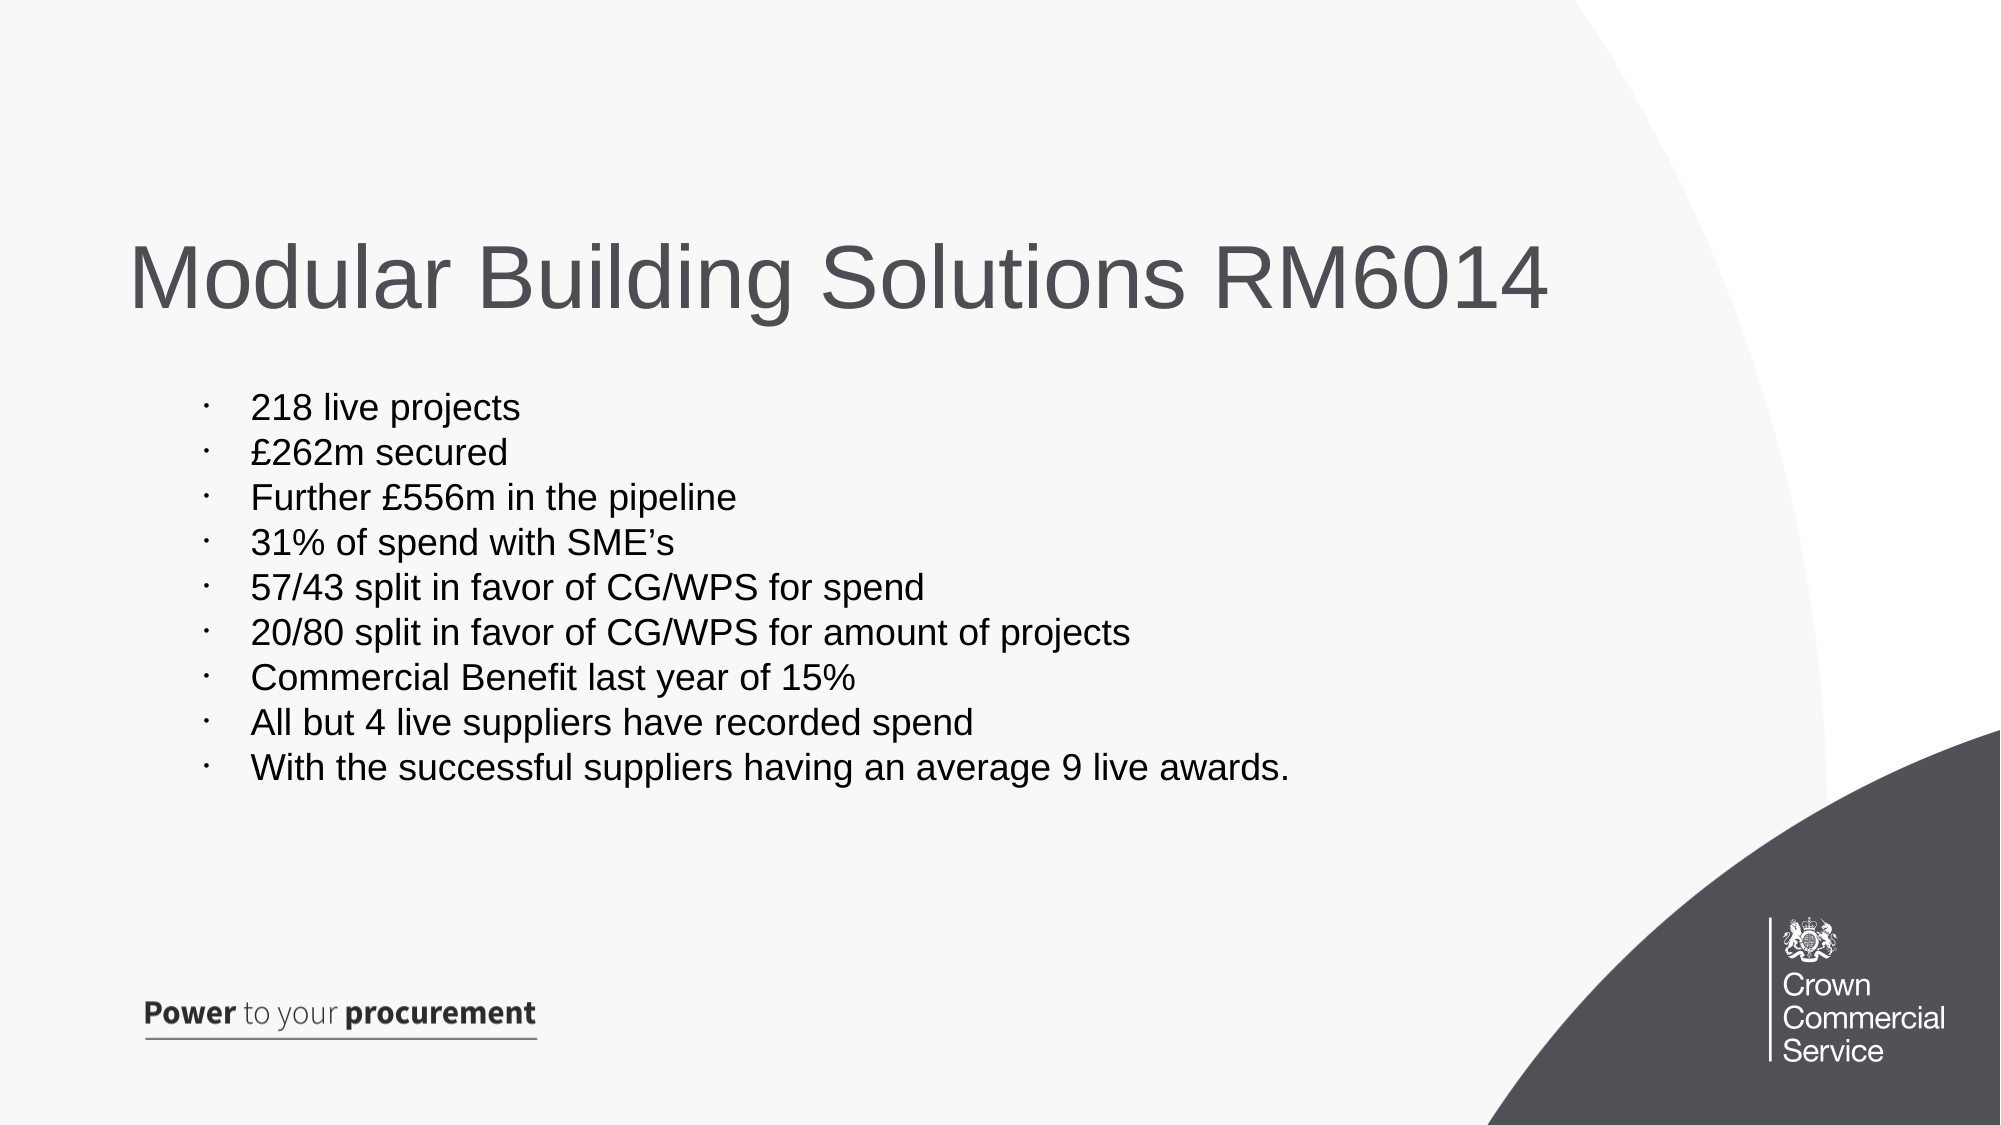

# Modular Building Solutions RM6014
218 live projects
£262m secured
Further £556m in the pipeline
31% of spend with SME’s
57/43 split in favor of CG/WPS for spend
20/80 split in favor of CG/WPS for amount of projects
Commercial Benefit last year of 15%
All but 4 live suppliers have recorded spend
With the successful suppliers having an average 9 live awards.